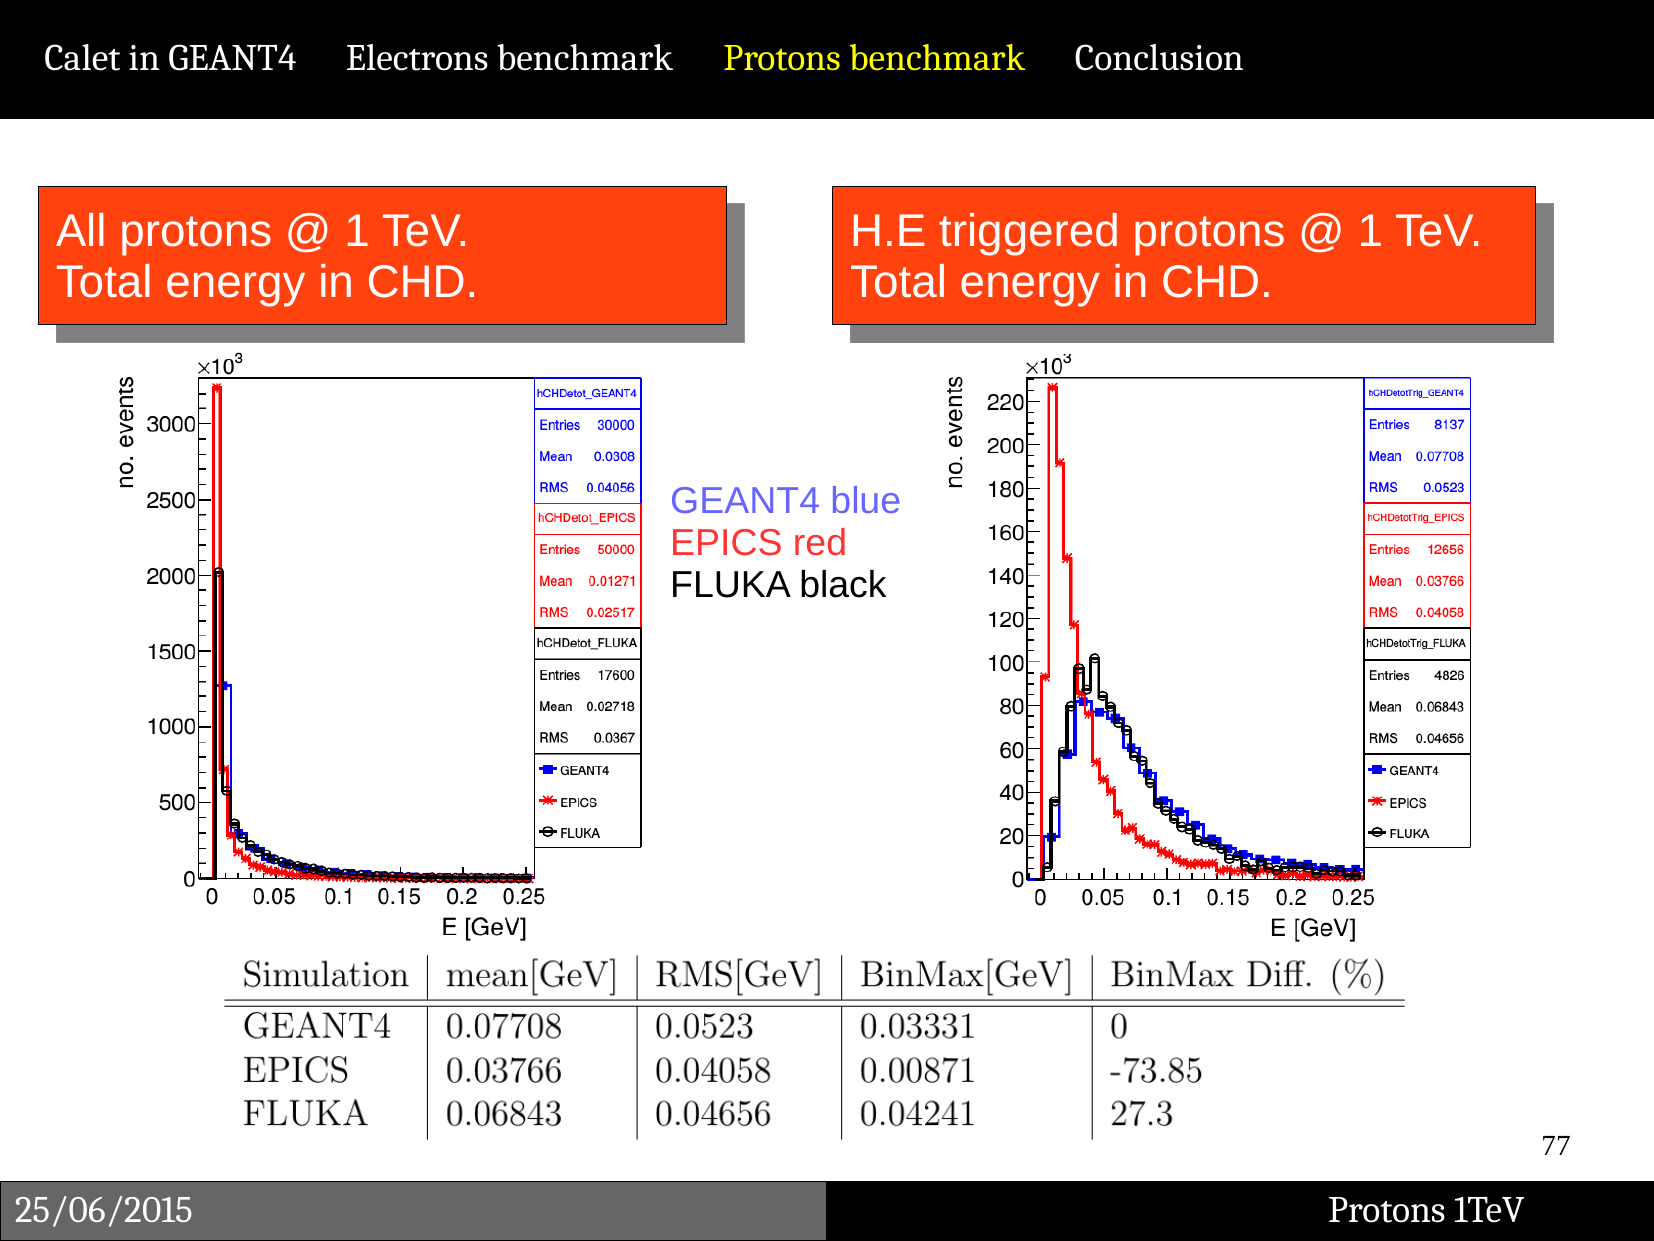

Calet in GEANT4 Electrons benchmark Protons benchmark Conclusion
All protons @ 1 TeV.
Total energy in CHD.
H.E triggered protons @ 1 TeV.
Total energy in CHD.
GEANT4 blue
EPICS red
FLUKA black
77
25/06/2015
Protons 1TeV